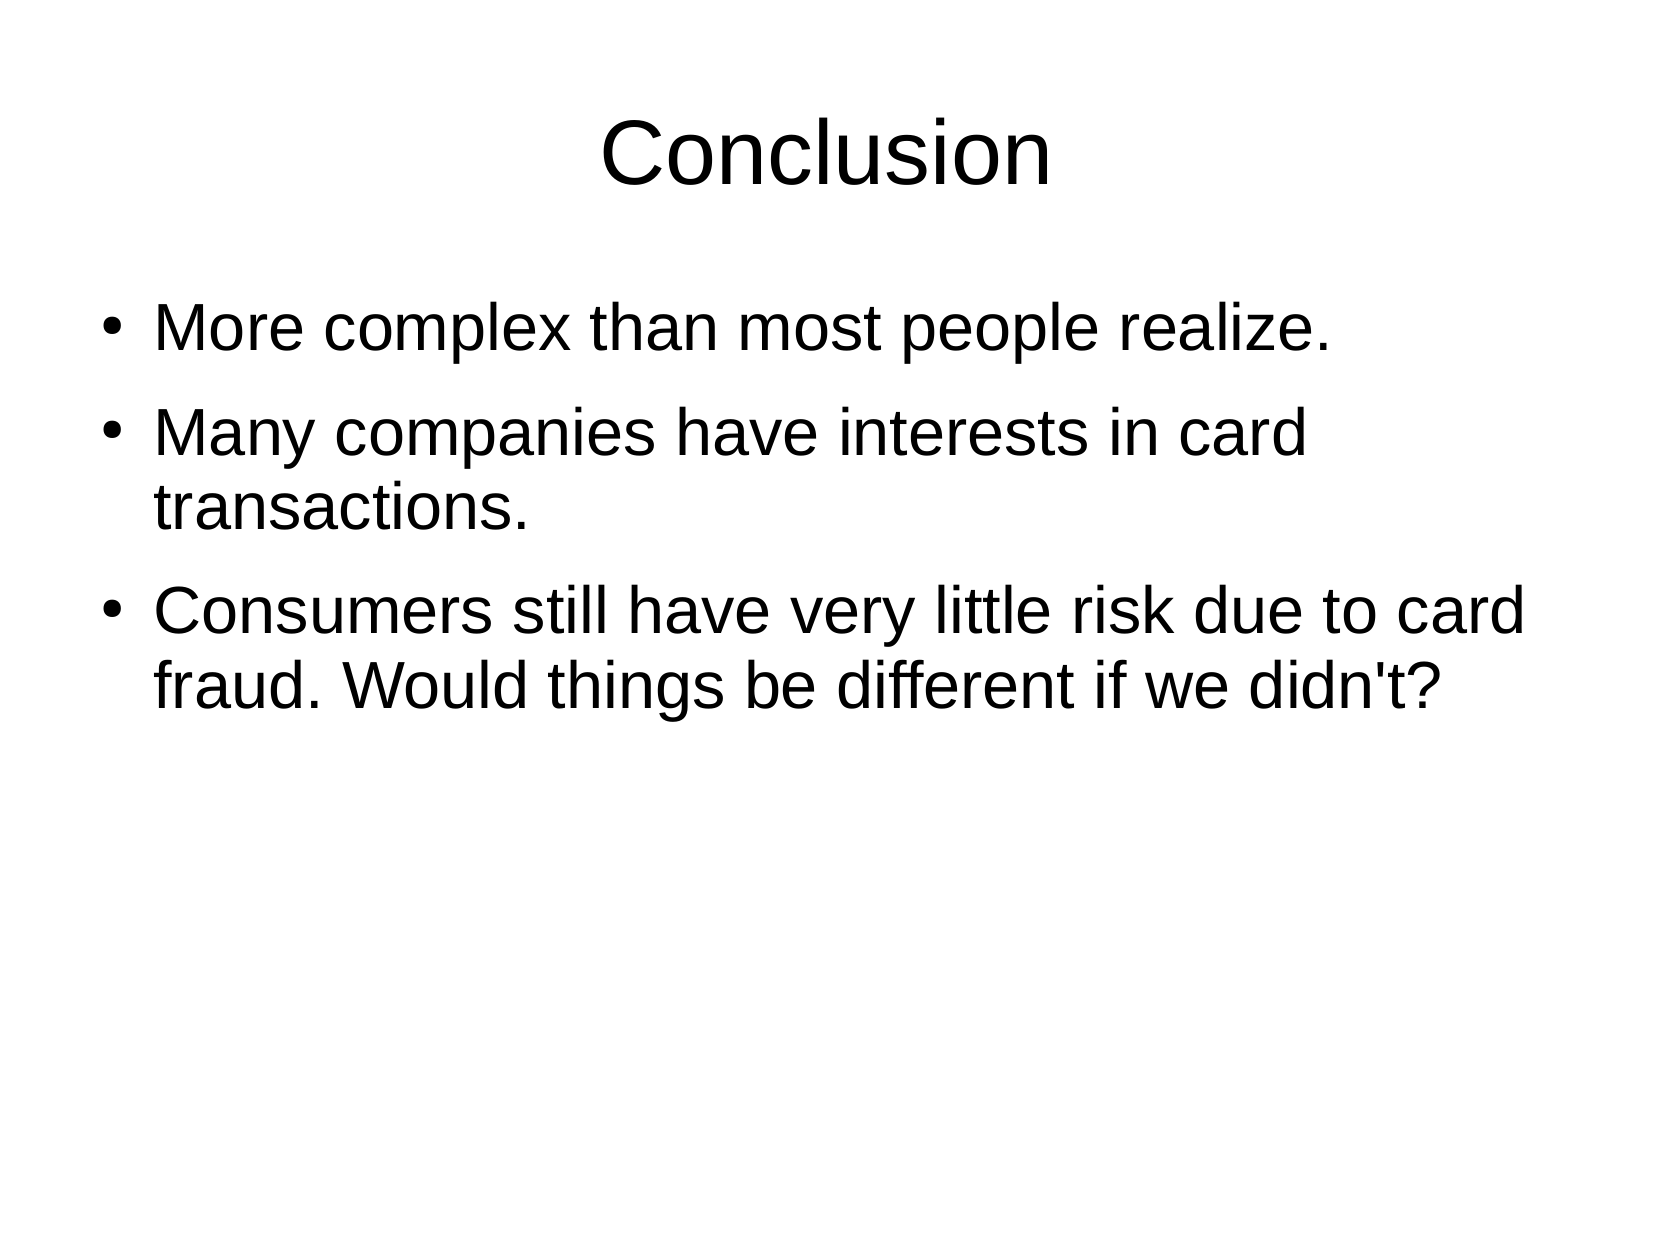

# Conclusion
More complex than most people realize.
Many companies have interests in card transactions.
Consumers still have very little risk due to card fraud. Would things be different if we didn't?